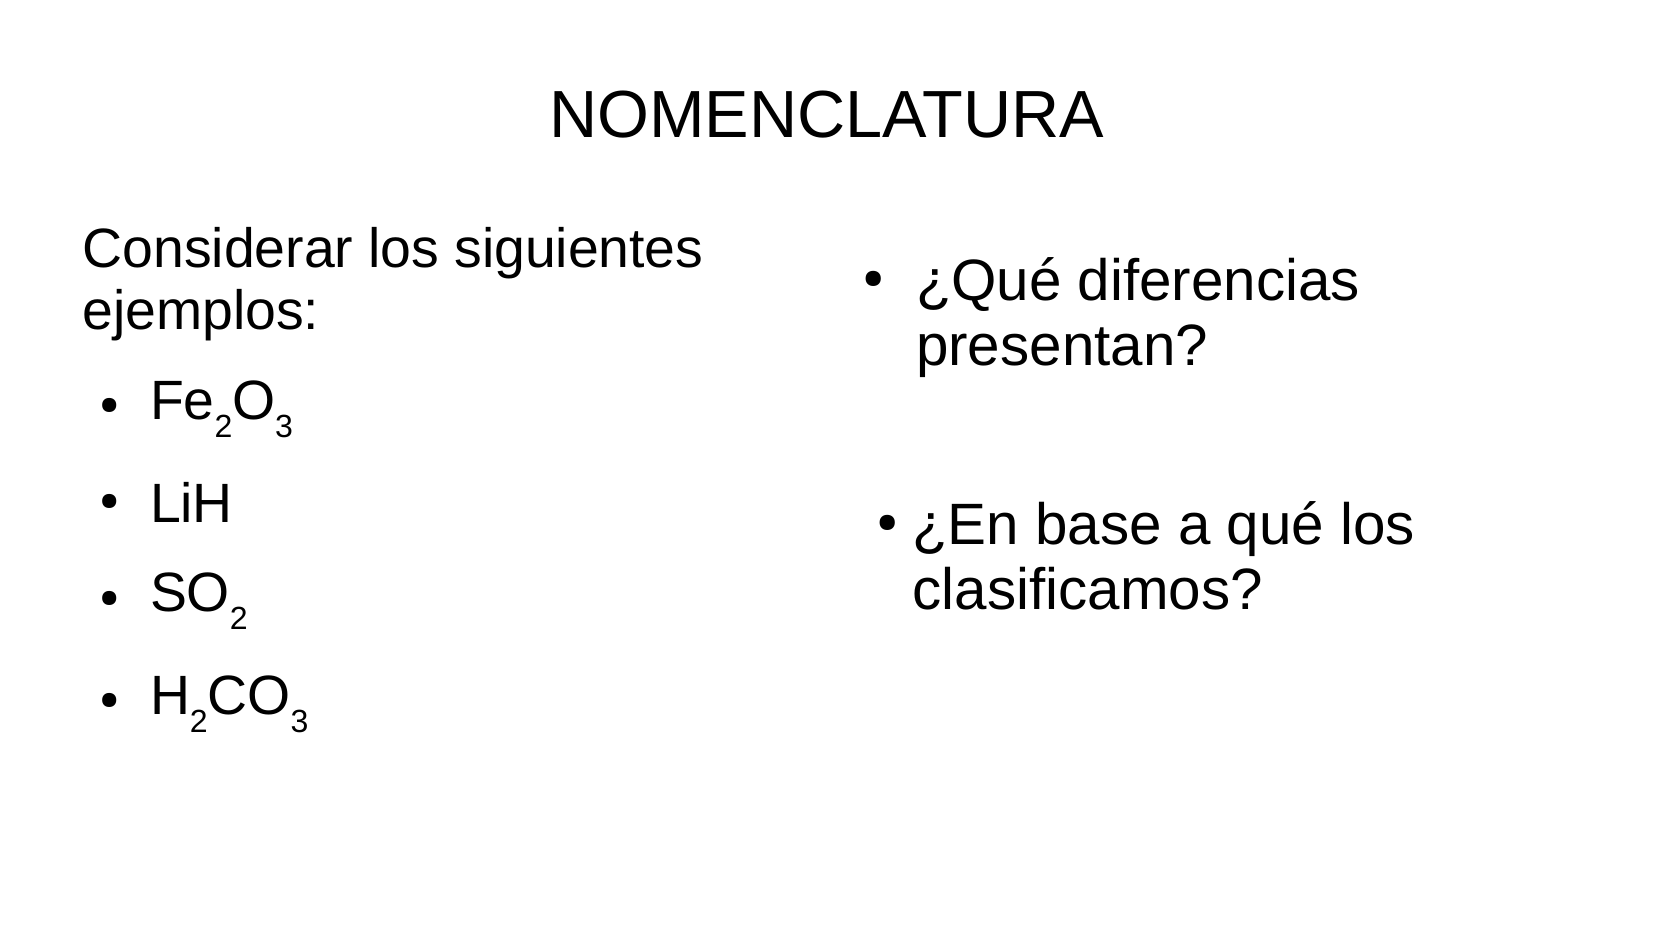

# NOMENCLATURA
Considerar los siguientes ejemplos:
Fe2O3
LiH
SO2
H2CO3
¿Qué diferencias presentan?
¿En base a qué los clasificamos?